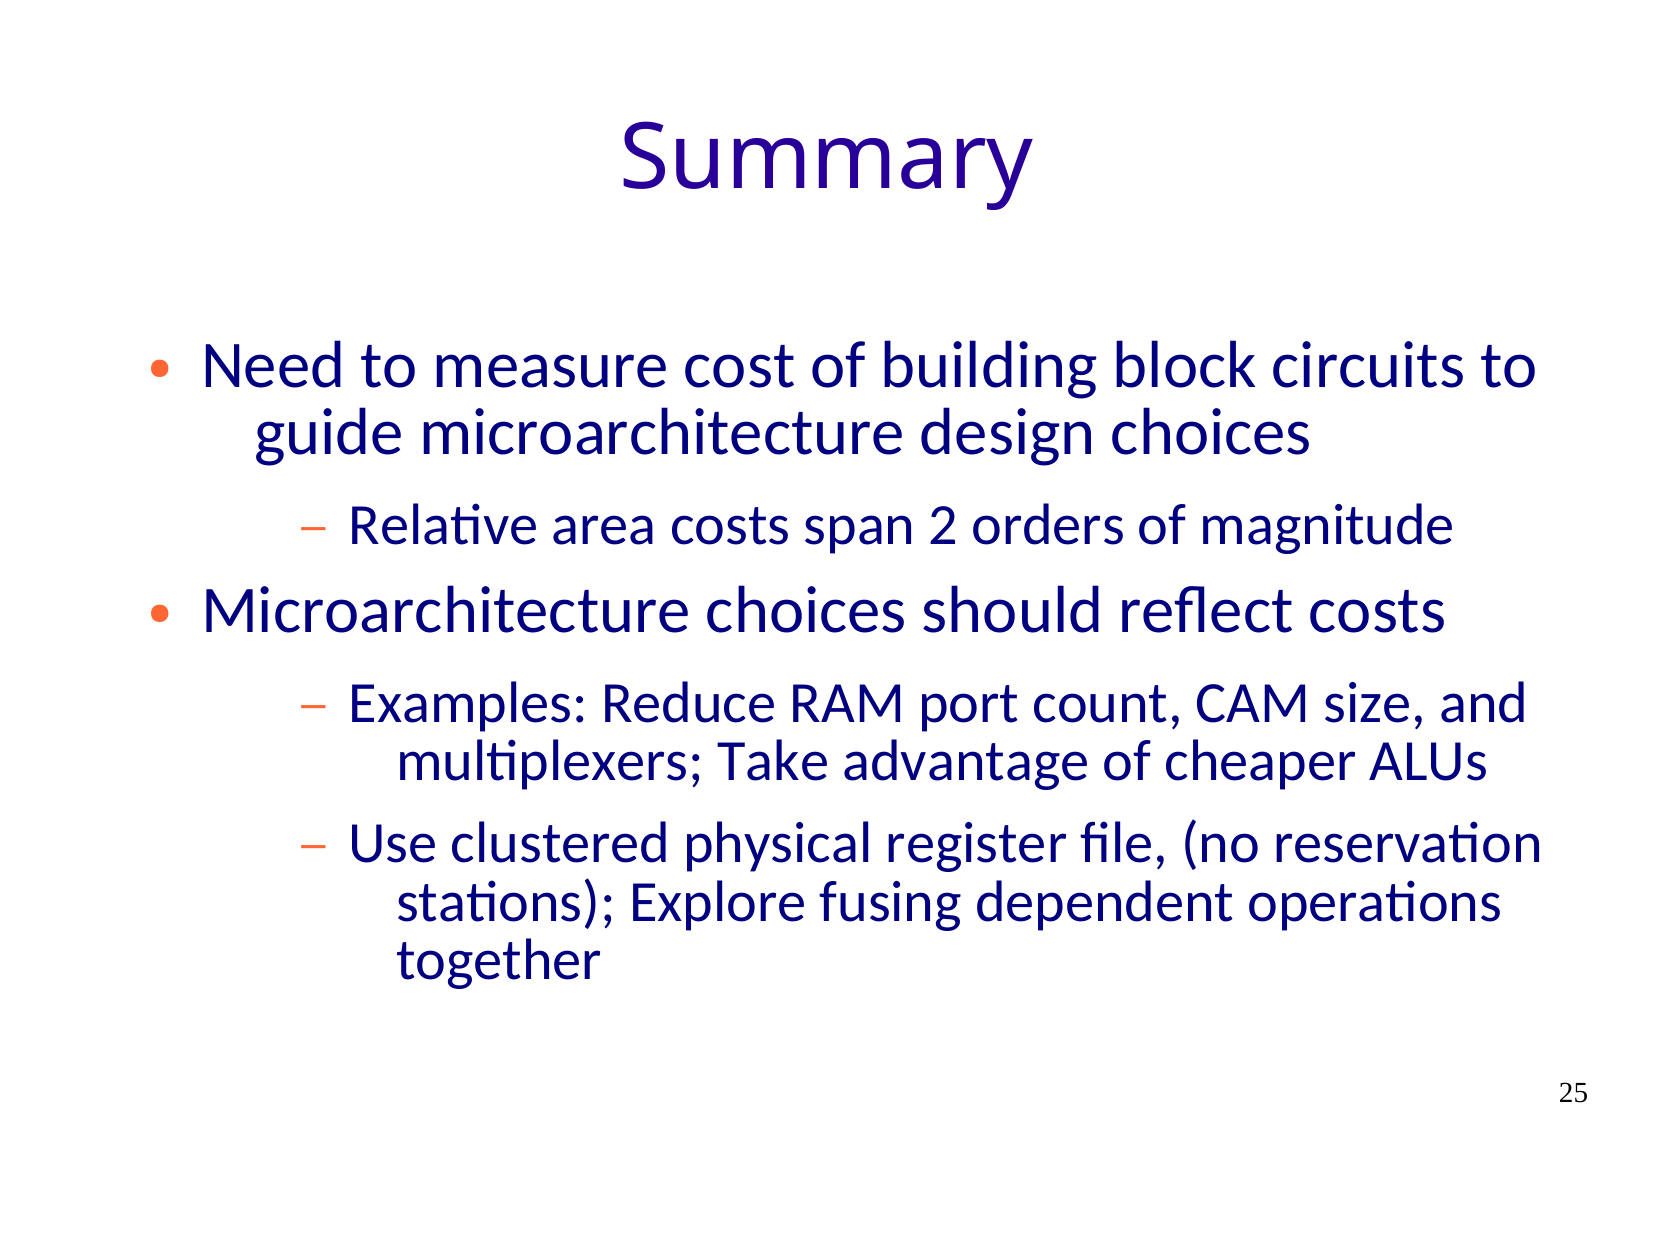

# Summary
Need to measure cost of building block circuits to guide microarchitecture design choices
Relative area costs span 2 orders of magnitude
Microarchitecture choices should reflect costs
Examples: Reduce RAM port count, CAM size, and multiplexers; Take advantage of cheaper ALUs
Use clustered physical register file, (no reservation stations); Explore fusing dependent operations together
25